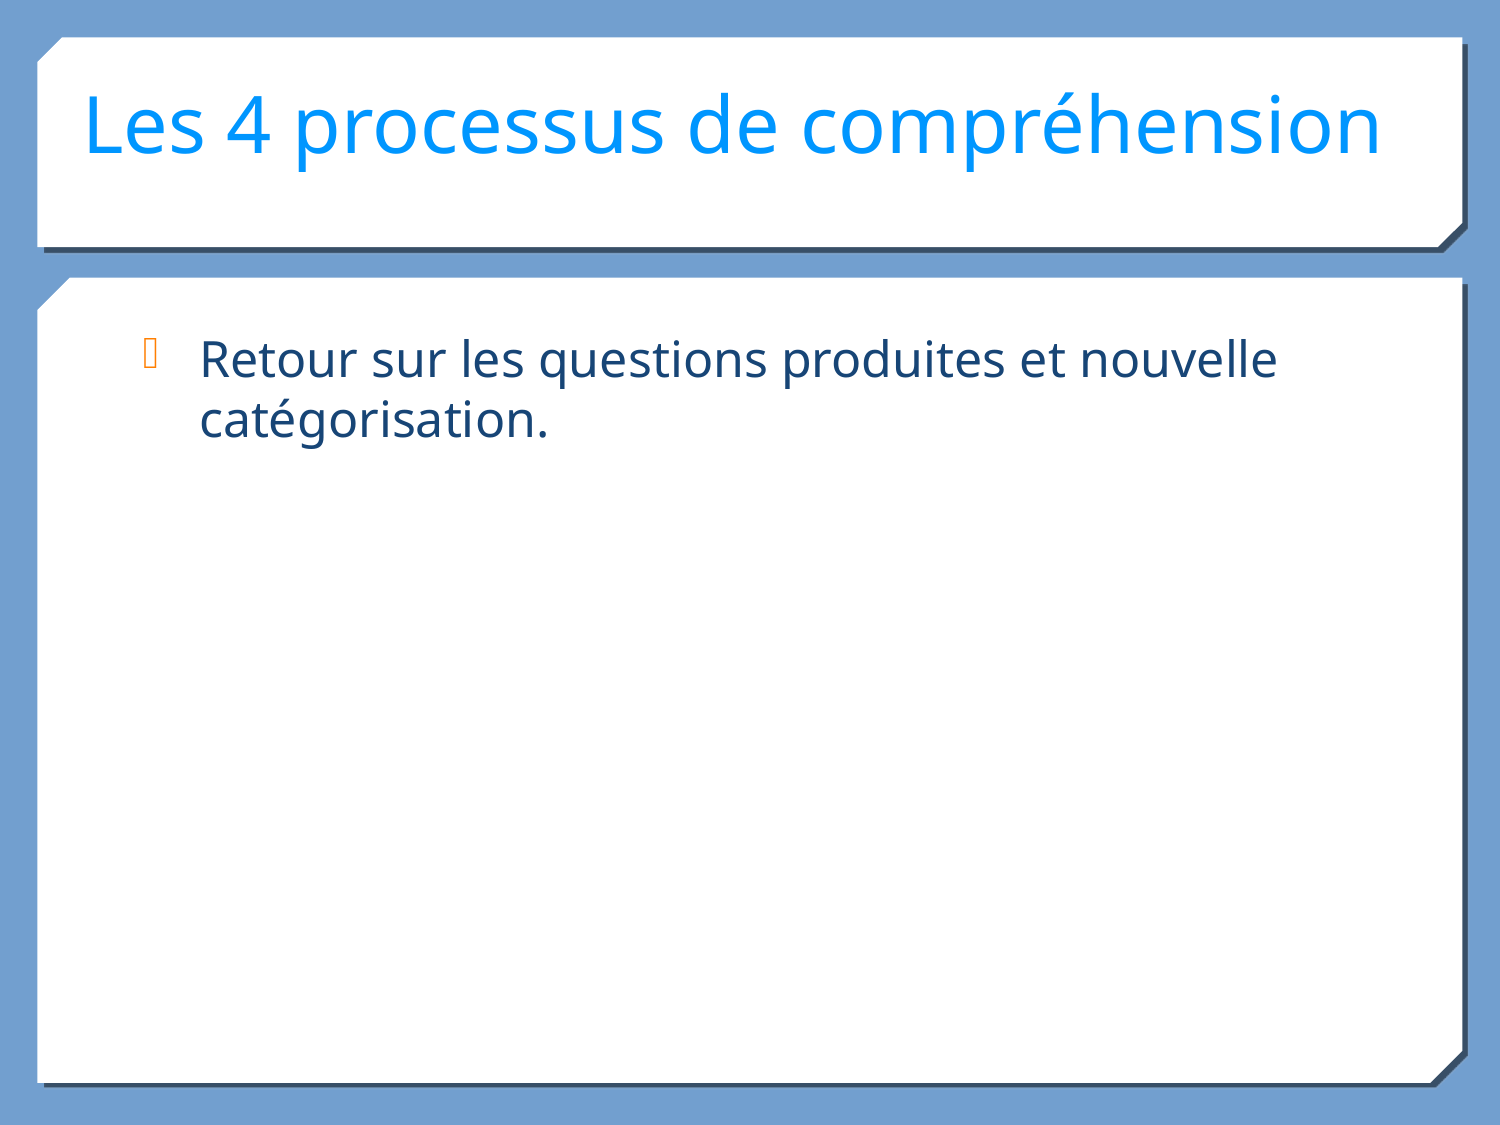

# Les 4 processus de compréhension
Retour sur les questions produites et nouvelle catégorisation.